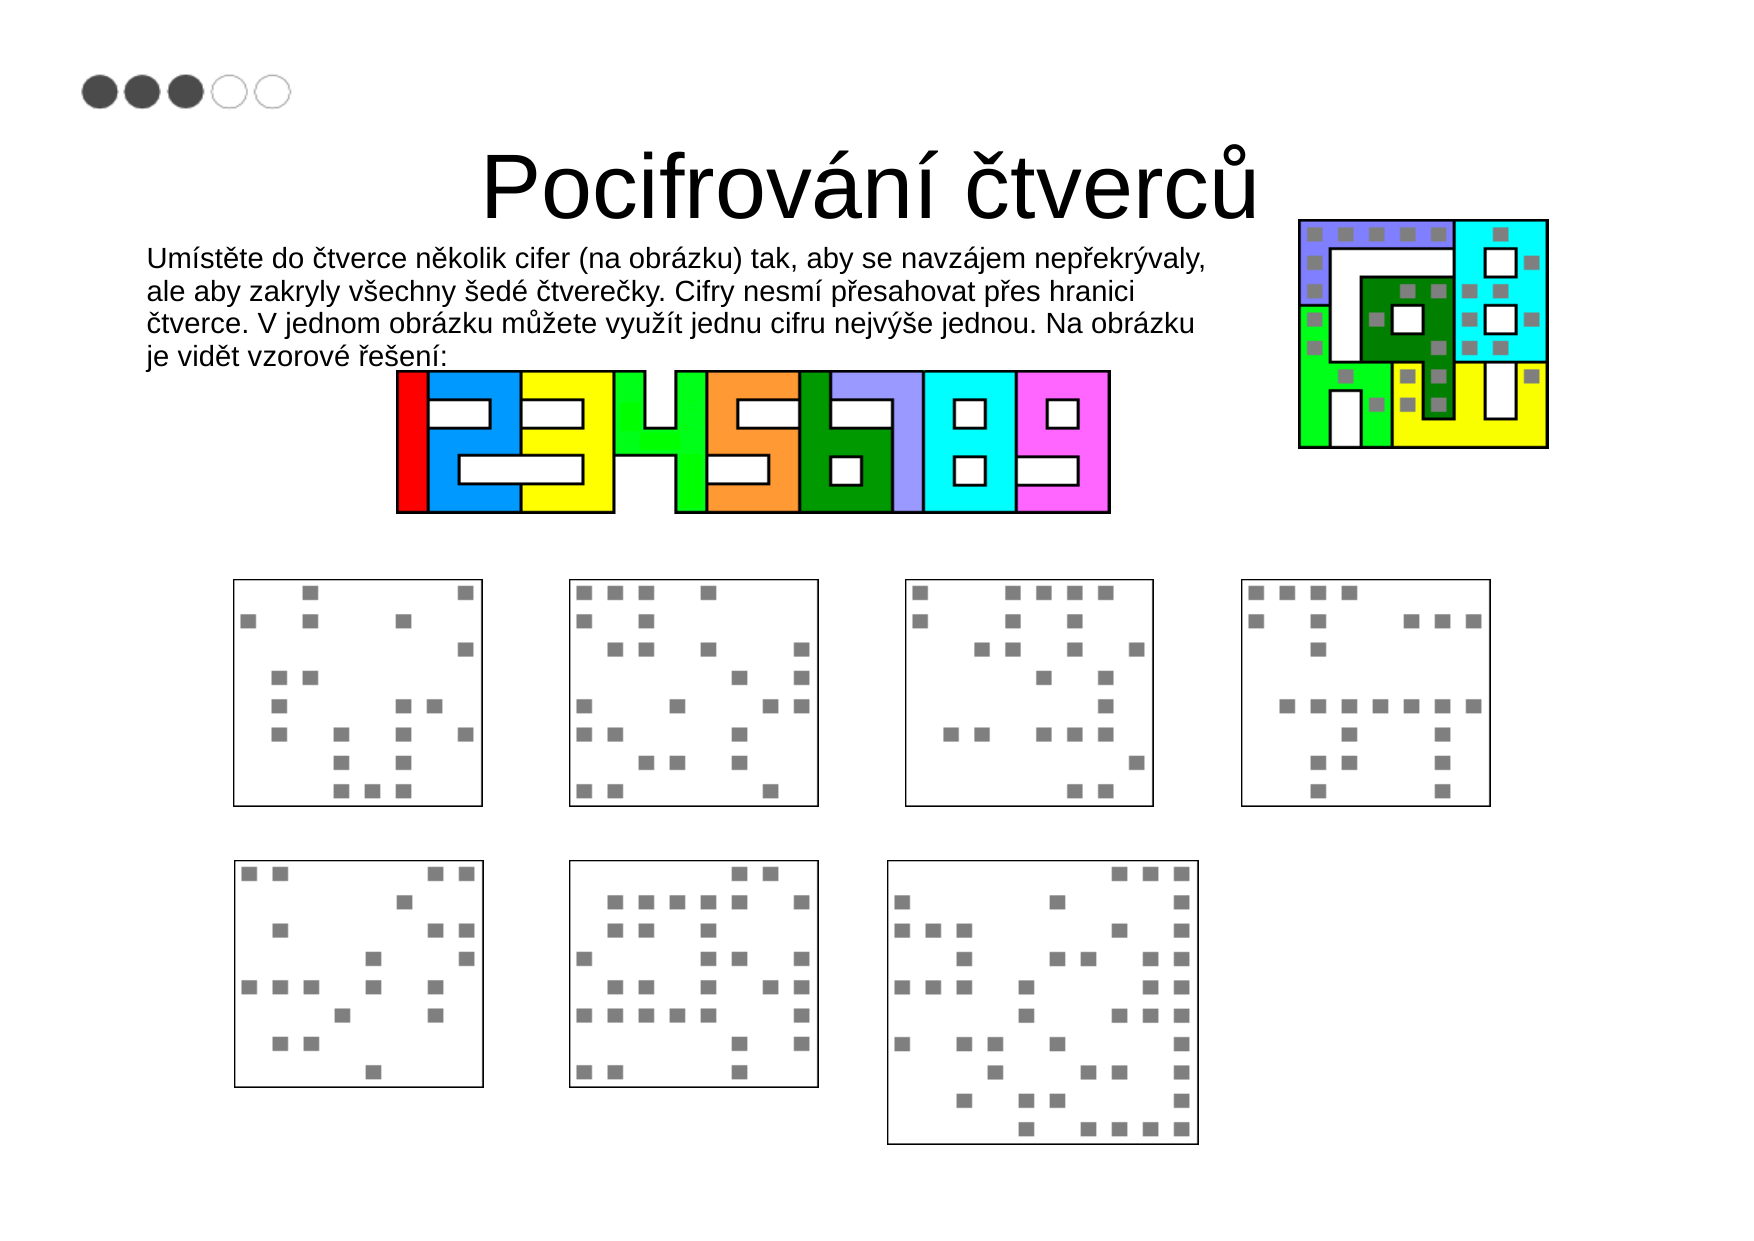

# Pocifrování čtverců
Umístěte do čtverce několik cifer (na obrázku) tak, aby se navzájem nepřekrývaly, ale aby zakryly všechny šedé čtverečky. Cifry nesmí přesahovat přes hranici čtverce. V jednom obrázku můžete využít jednu cifru nejvýše jednou. Na obrázku je vidět vzorové řešení: